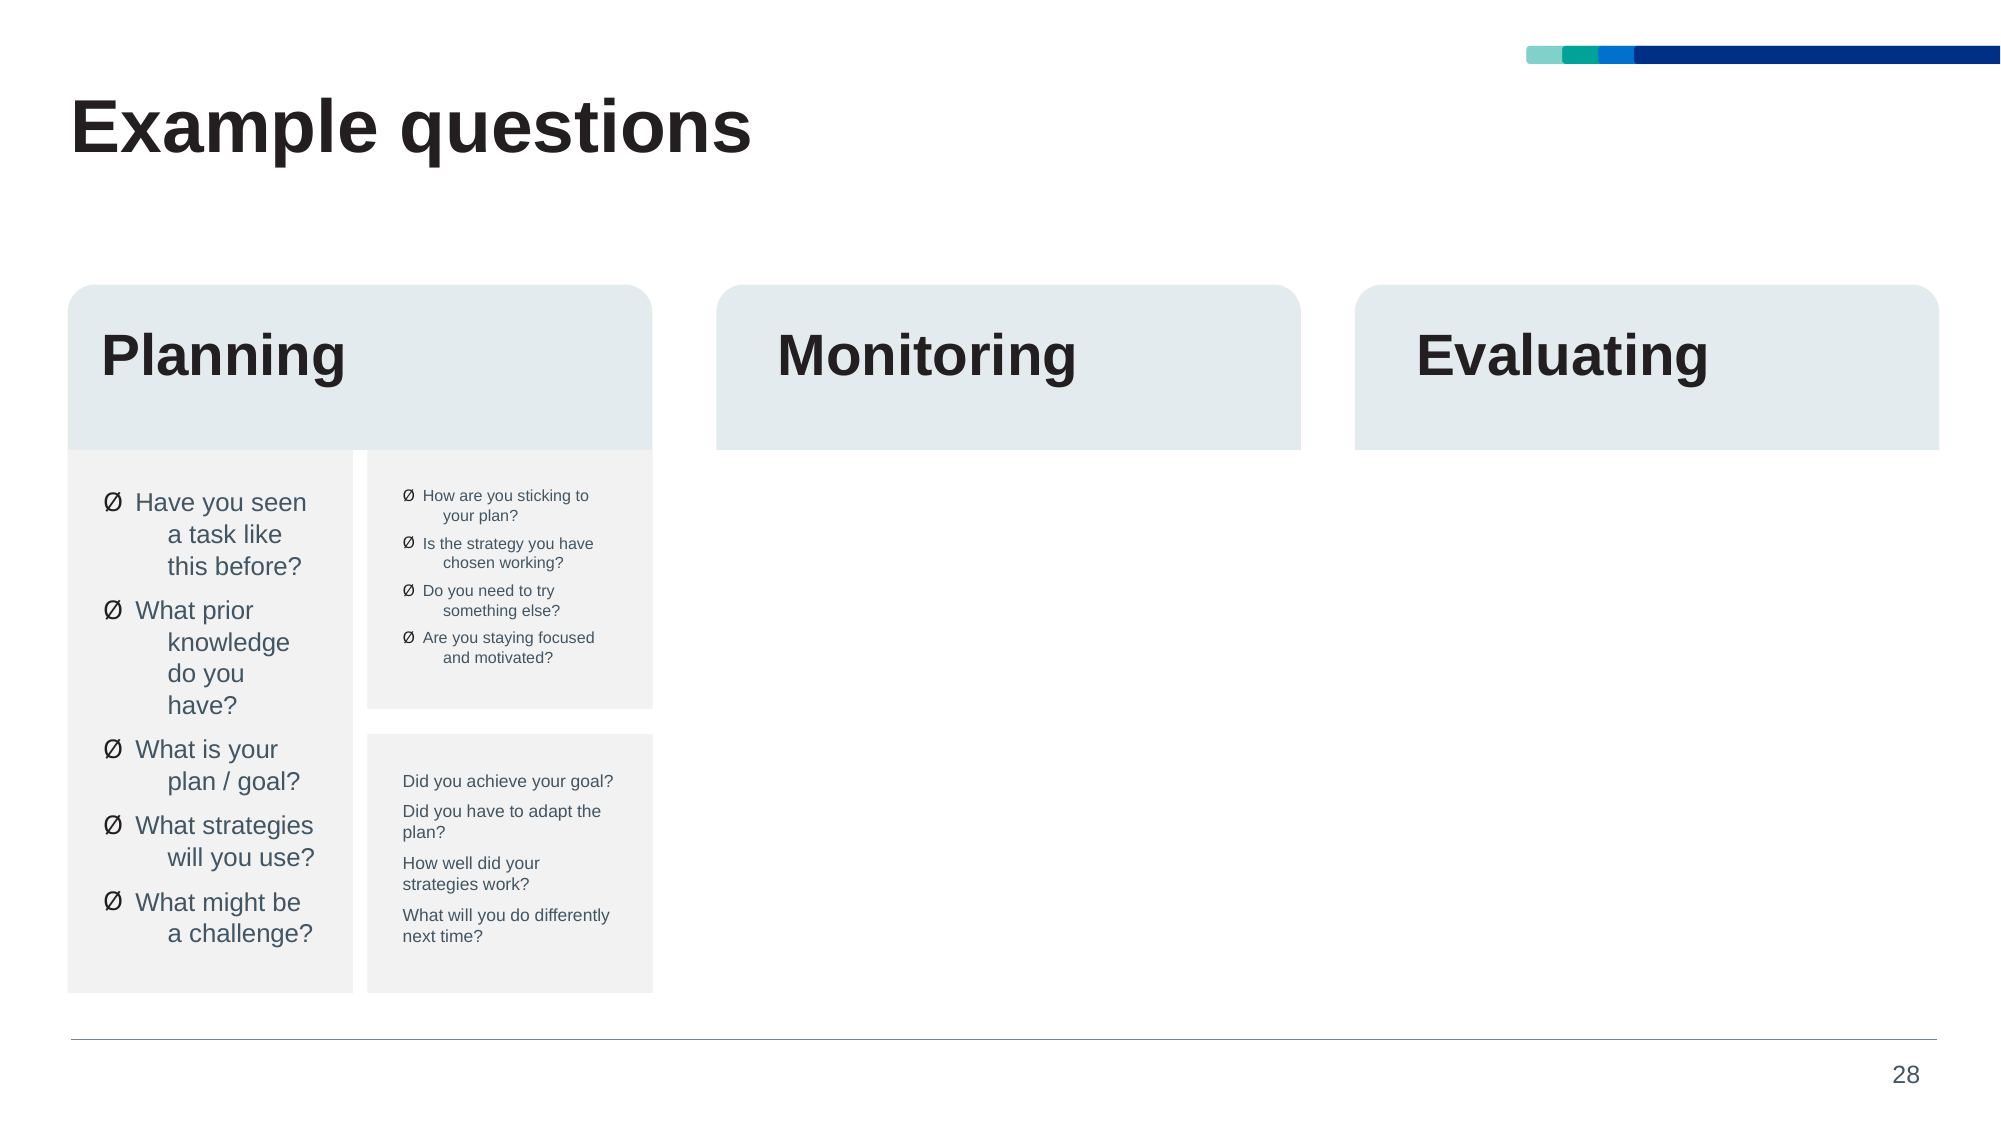

Example questions
Planning
Monitoring
Evaluating
# Have you seen a task like this before?
What prior knowledge do you have?
What is your plan / goal?
What strategies will you use?
What might be a challenge?
How are you sticking to your plan?
Is the strategy you have chosen working?
Do you need to try something else?
Are you staying focused and motivated?
Did you achieve your goal?
Did you have to adapt the plan?
How well did your strategies work?
What will you do differently next time?